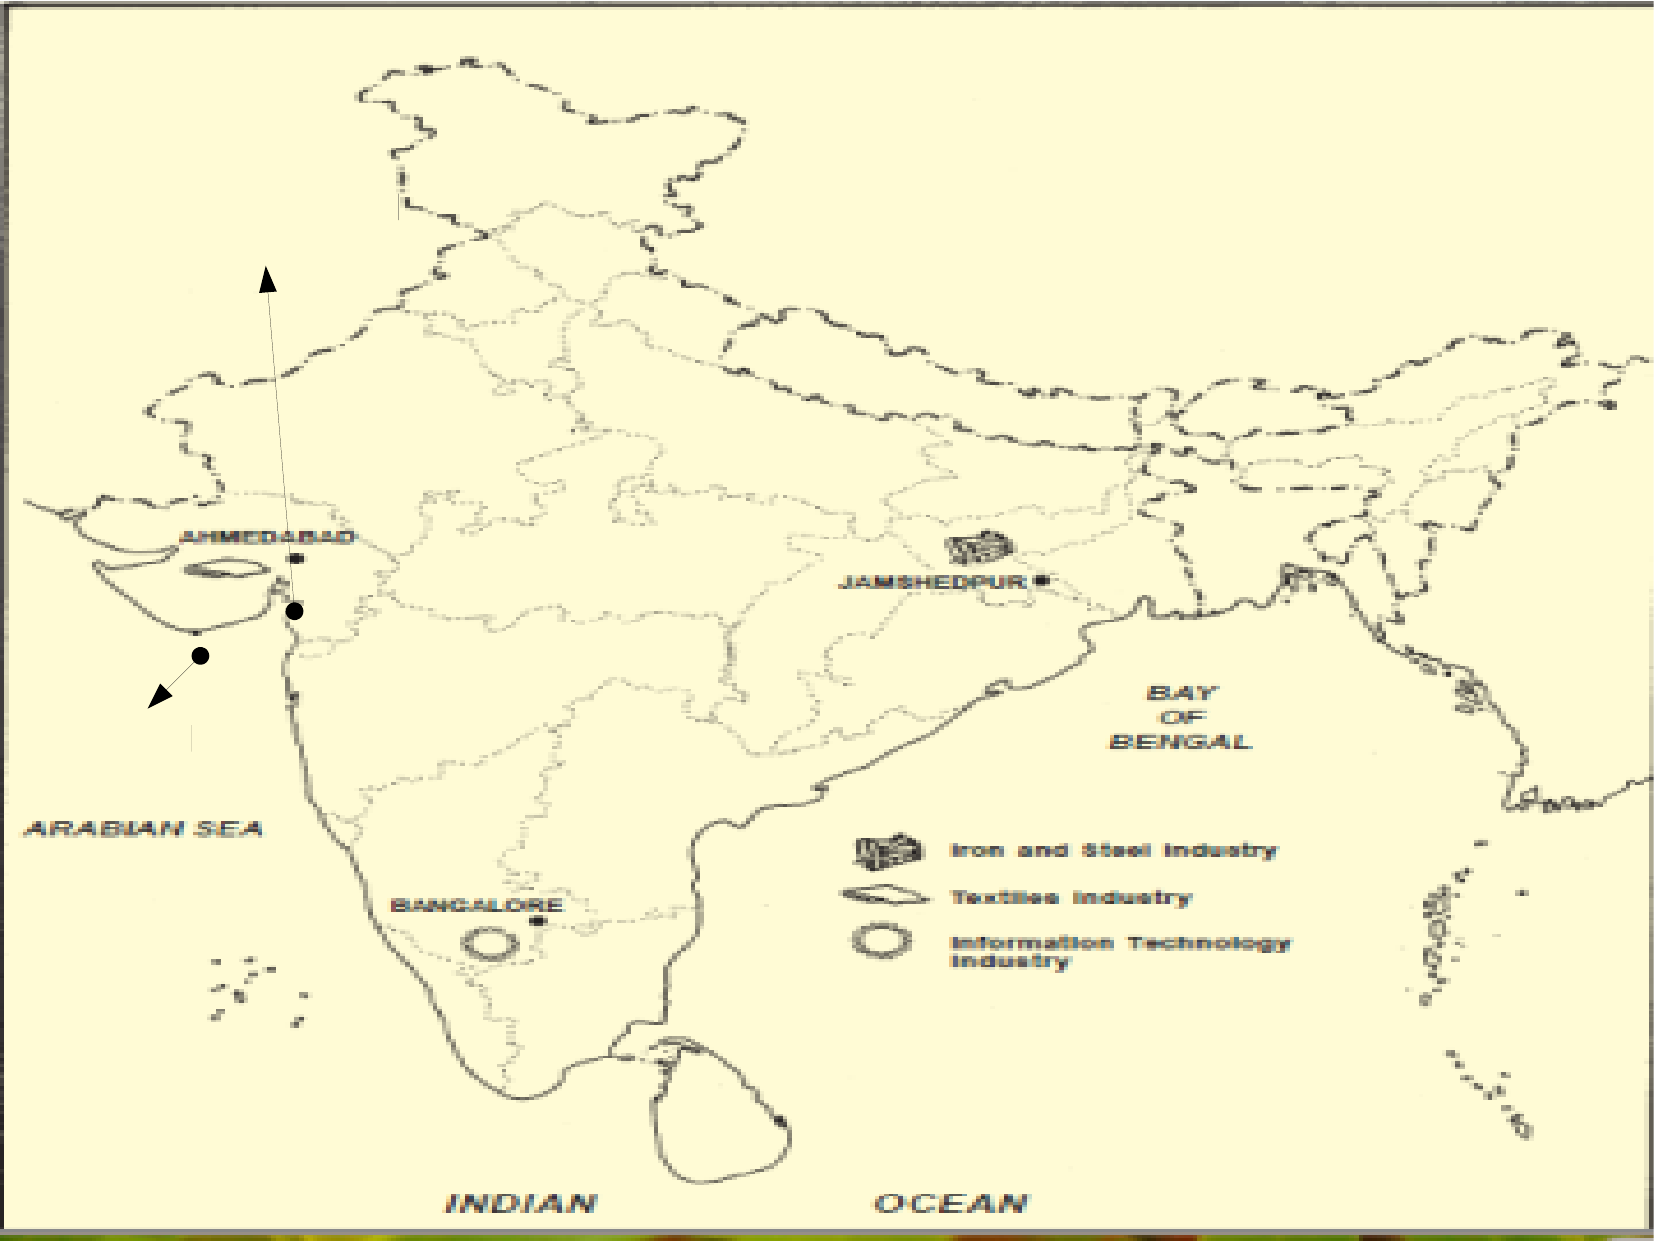

D A M A N
D I U